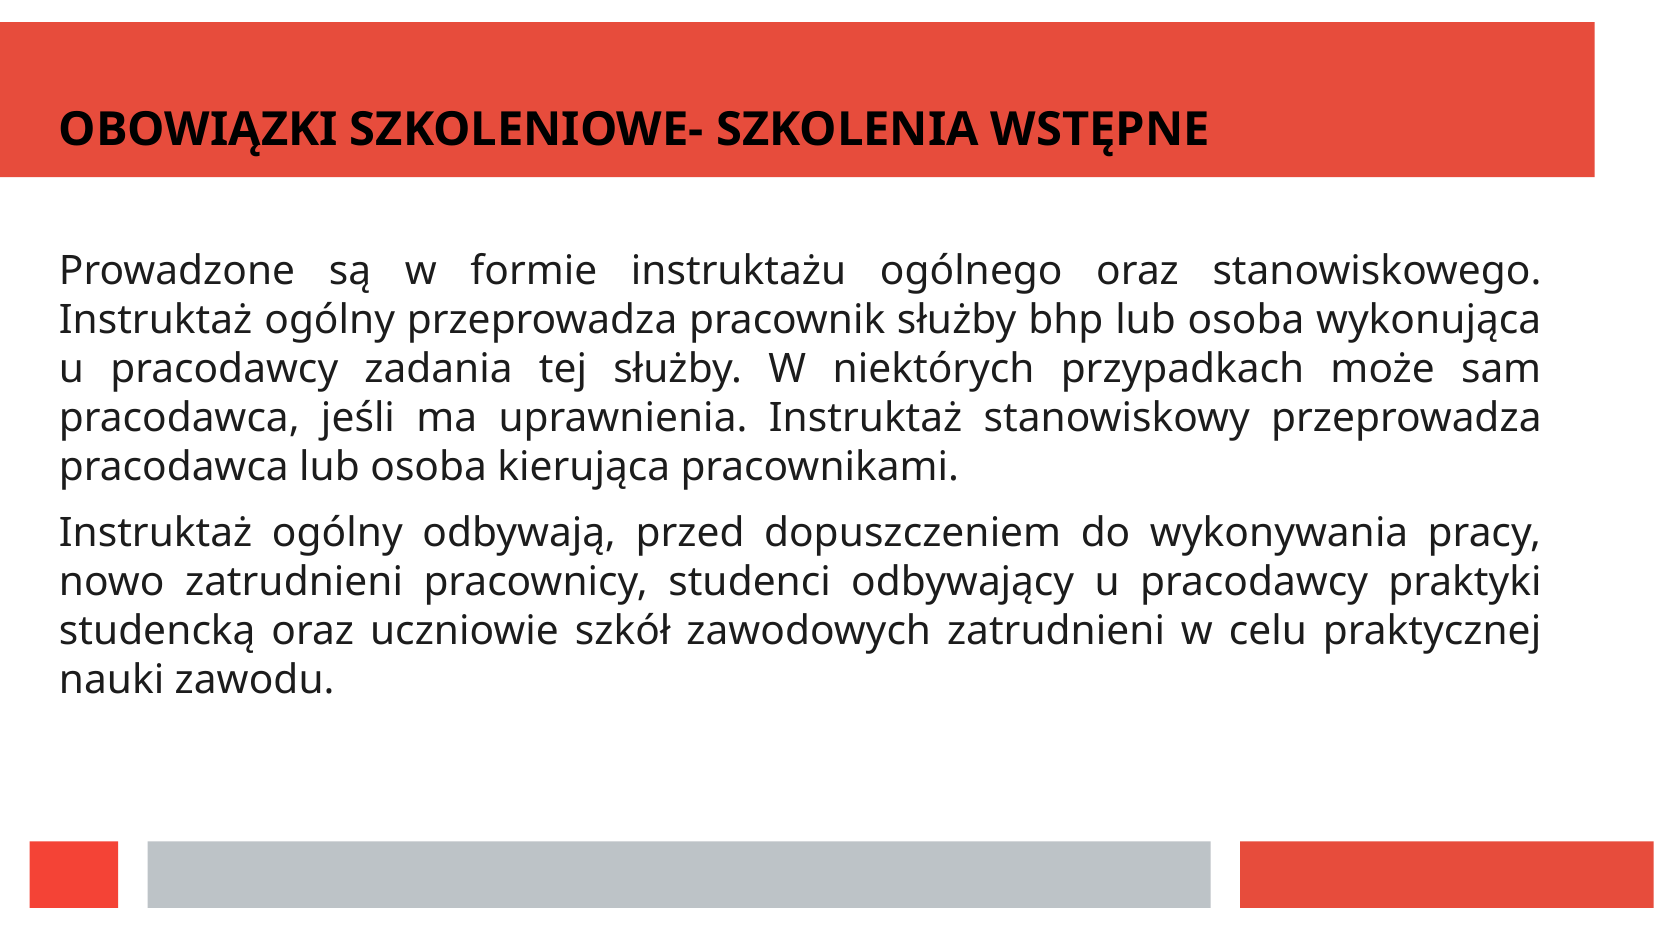

# OBOWIĄZKI SZKOLENIOWE- SZKOLENIA WSTĘPNE
Prowadzone są w formie instruktażu ogólnego oraz stanowiskowego. Instruktaż ogólny przeprowadza pracownik służby bhp lub osoba wykonująca u pracodawcy zadania tej służby. W niektórych przypadkach może sam pracodawca, jeśli ma uprawnienia. Instruktaż stanowiskowy przeprowadza pracodawca lub osoba kierująca pracownikami.
Instruktaż ogólny odbywają, przed dopuszczeniem do wykonywania pracy, nowo zatrudnieni pracownicy, studenci odbywający u pracodawcy praktyki studencką oraz uczniowie szkół zawodowych zatrudnieni w celu praktycznej nauki zawodu.